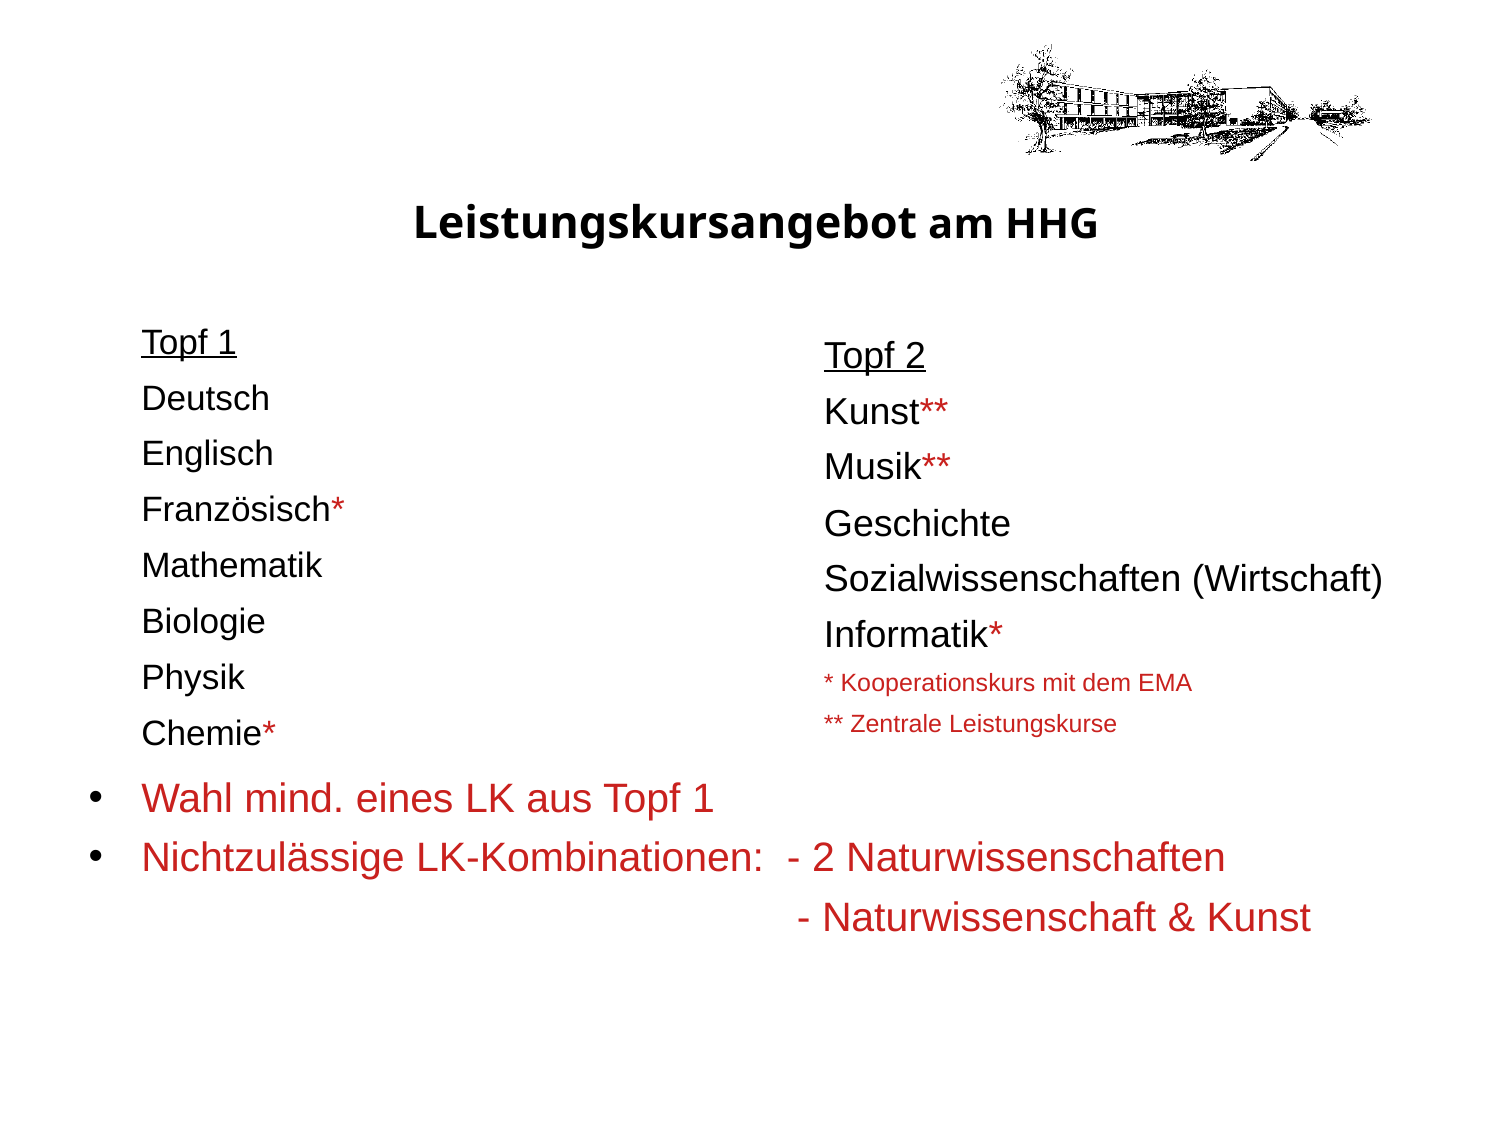

# Leistungskursangebot am HHG
Topf 1
Deutsch
Englisch
Französisch*
Mathematik
Biologie
Physik
Chemie*
Topf 2
Kunst**
Musik**
Geschichte
Sozialwissenschaften (Wirtschaft)
Informatik*
* Kooperationskurs mit dem EMA
** Zentrale Leistungskurse
Wahl mind. eines LK aus Topf 1
Nichtzulässige LK-Kombinationen: - 2 Naturwissenschaften
 - Naturwissenschaft & Kunst